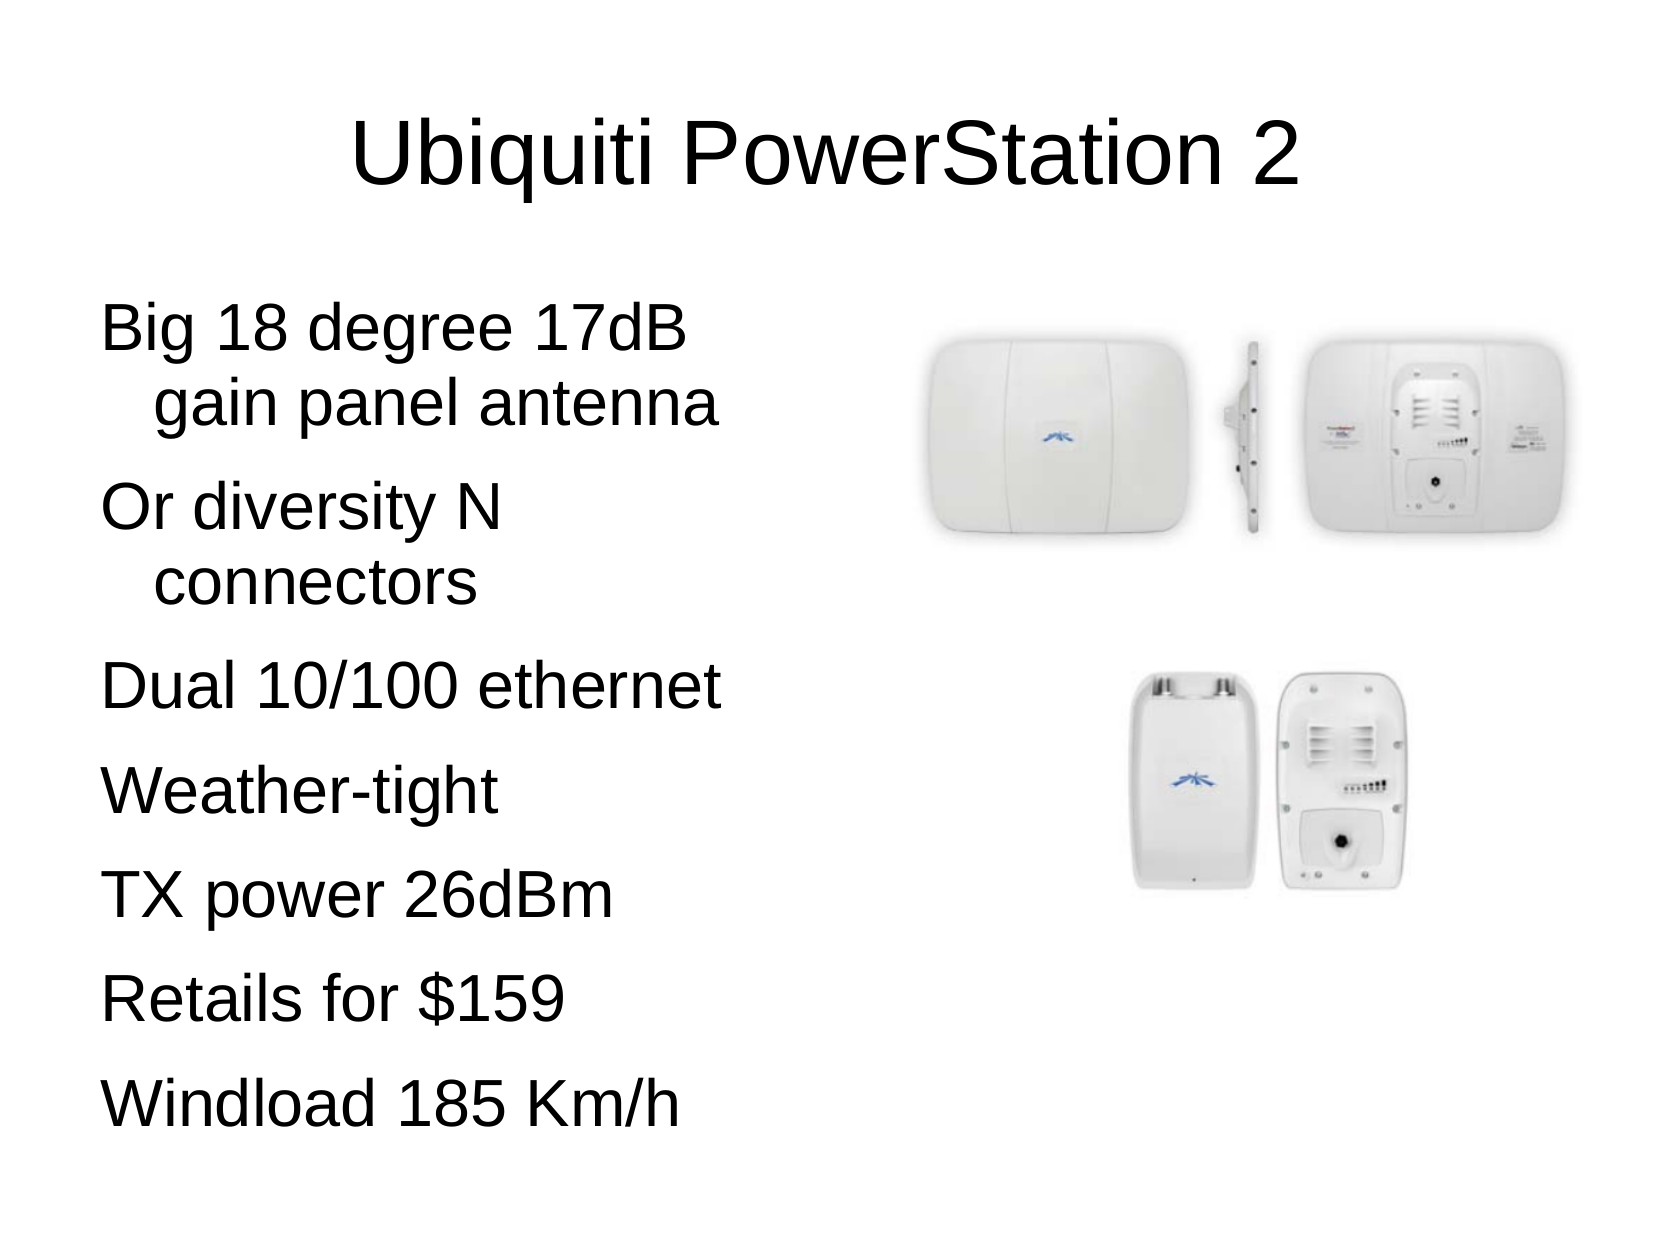

# Ubiquiti PowerStation 2
Big 18 degree 17dB gain panel antenna
Or diversity N connectors
Dual 10/100 ethernet
Weather-tight
TX power 26dBm
Retails for $159
Windload 185 Km/h